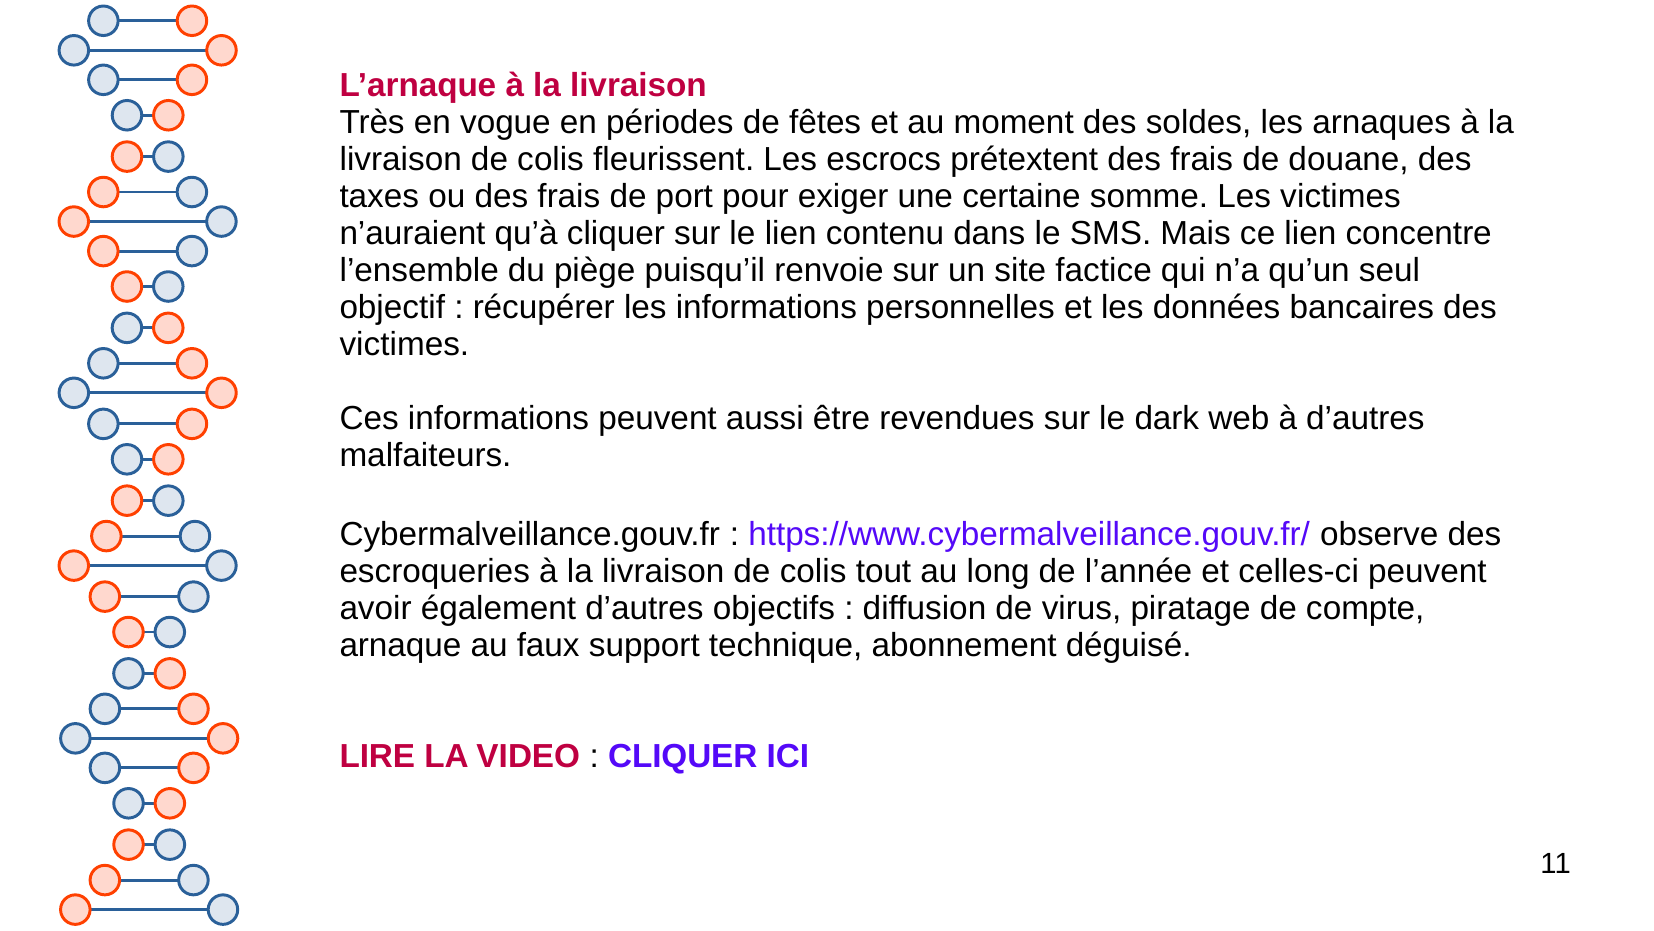

L’arnaque à la livraison
Très en vogue en périodes de fêtes et au moment des soldes, les arnaques à la livraison de colis fleurissent. Les escrocs prétextent des frais de douane, des taxes ou des frais de port pour exiger une certaine somme. Les victimes n’auraient qu’à cliquer sur le lien contenu dans le SMS. Mais ce lien concentre l’ensemble du piège puisqu’il renvoie sur un site factice qui n’a qu’un seul objectif : récupérer les informations personnelles et les données bancaires des victimes.
Ces informations peuvent aussi être revendues sur le dark web à d’autres malfaiteurs.
Cybermalveillance.gouv.fr : https://www.cybermalveillance.gouv.fr/ observe des escroqueries à la livraison de colis tout au long de l’année et celles-ci peuvent avoir également d’autres objectifs : diffusion de virus, piratage de compte, arnaque au faux support technique, abonnement déguisé.
LIRE LA VIDEO : CLIQUER ICI
11